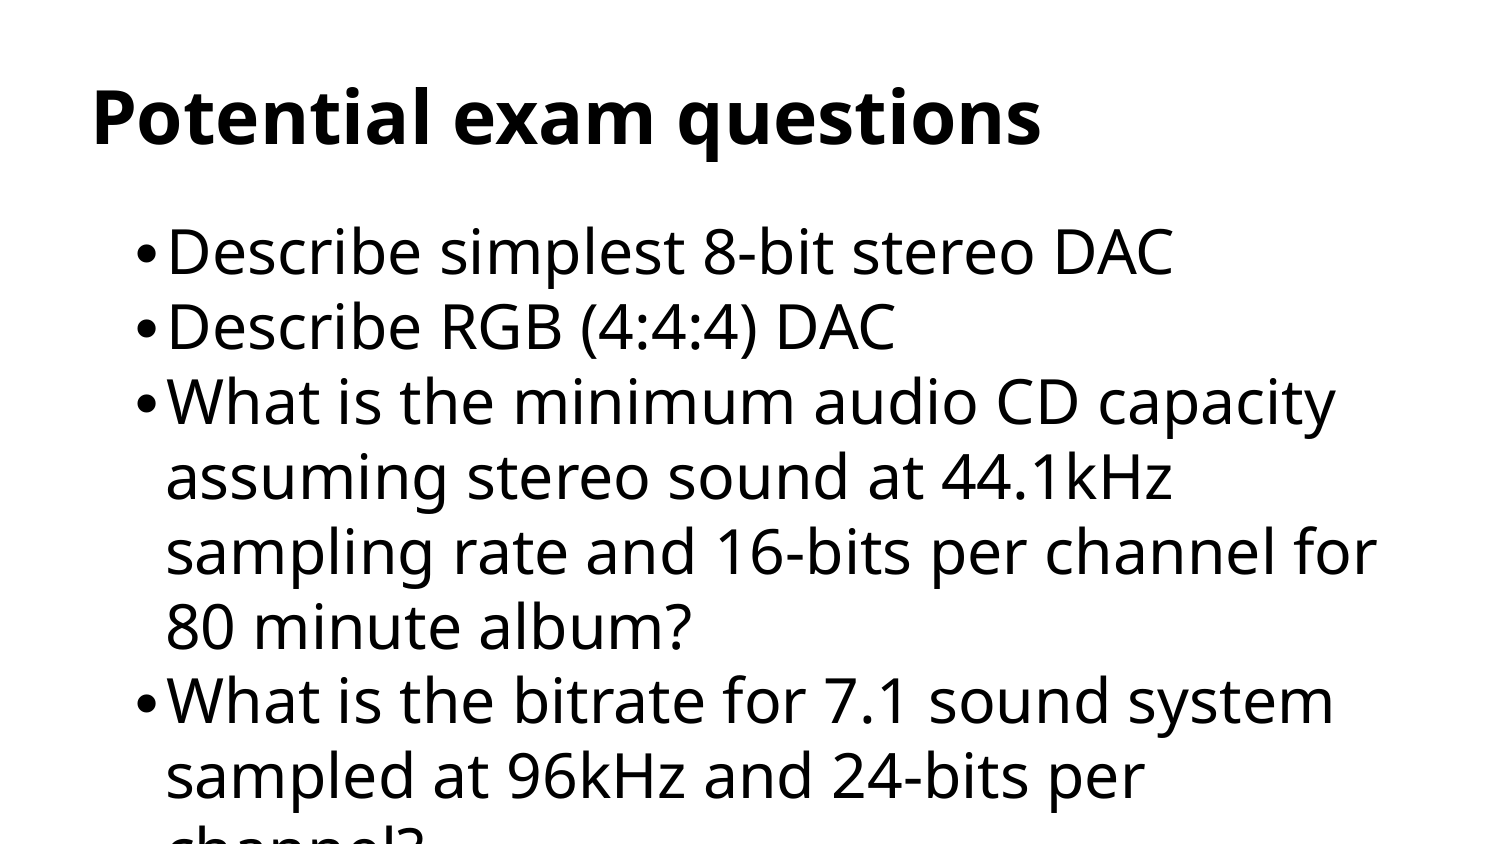

# Potential exam questions
Describe simplest 8-bit stereo DAC
Describe RGB (4:4:4) DAC
What is the minimum audio CD capacity assuming stereo sound at 44.1kHz sampling rate and 16-bits per channel for 80 minute album?
What is the bitrate for 7.1 sound system sampled at 96kHz and 24-bits per channel?